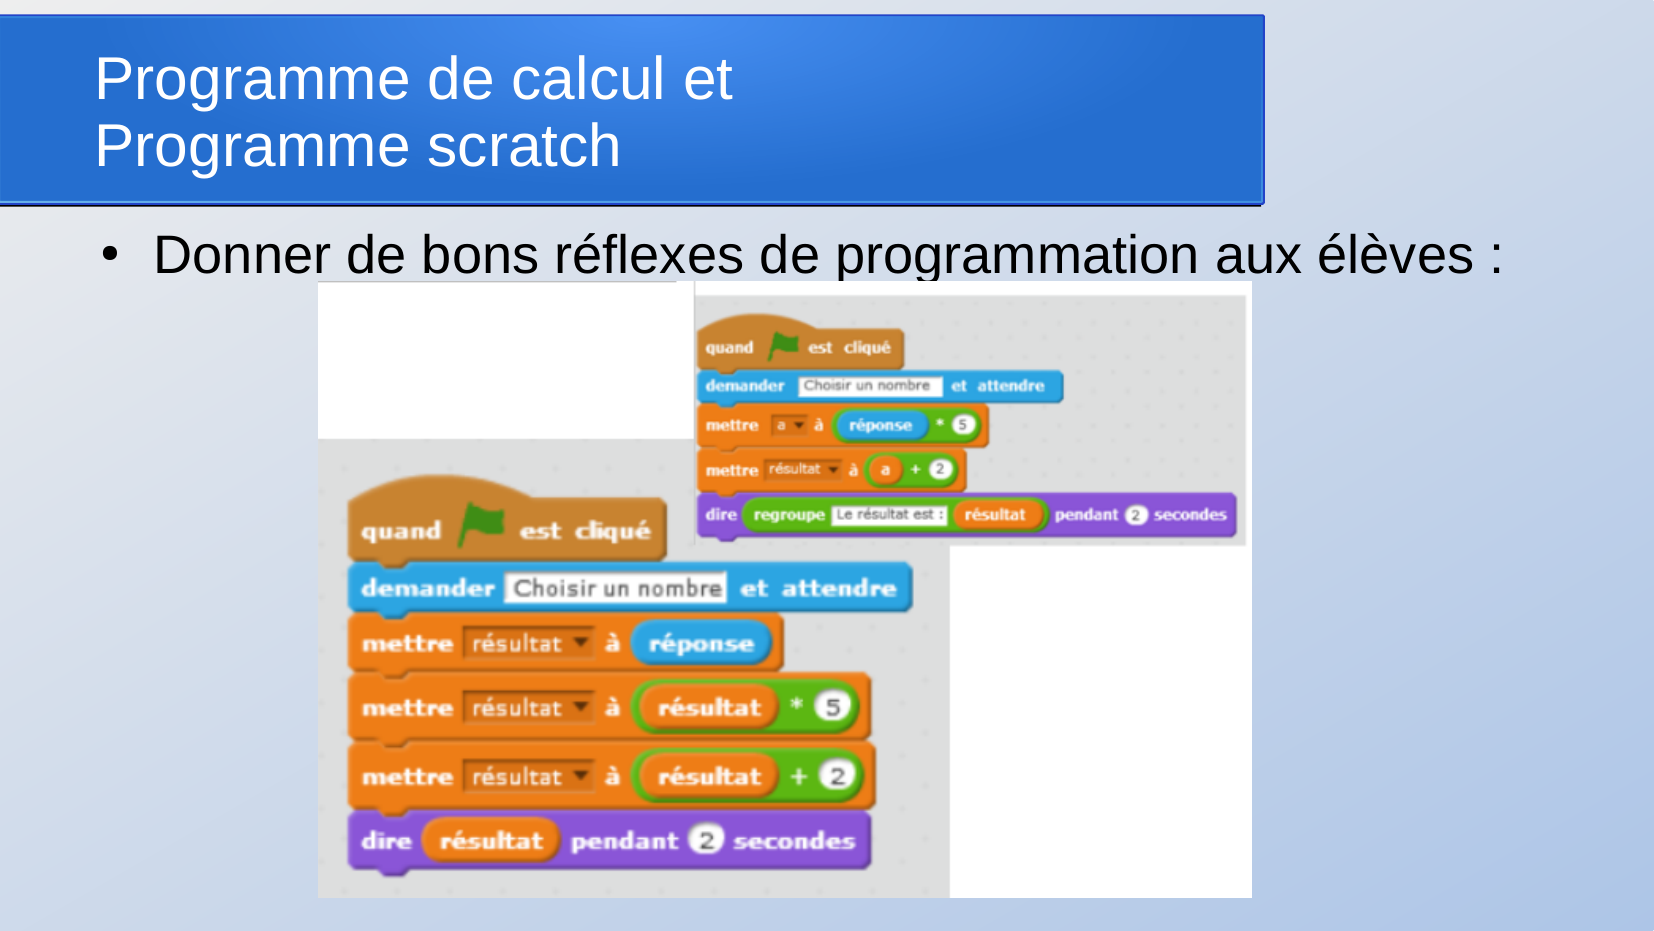

# Programme de calcul et Programme scratch
Donner de bons réflexes de programmation aux élèves :